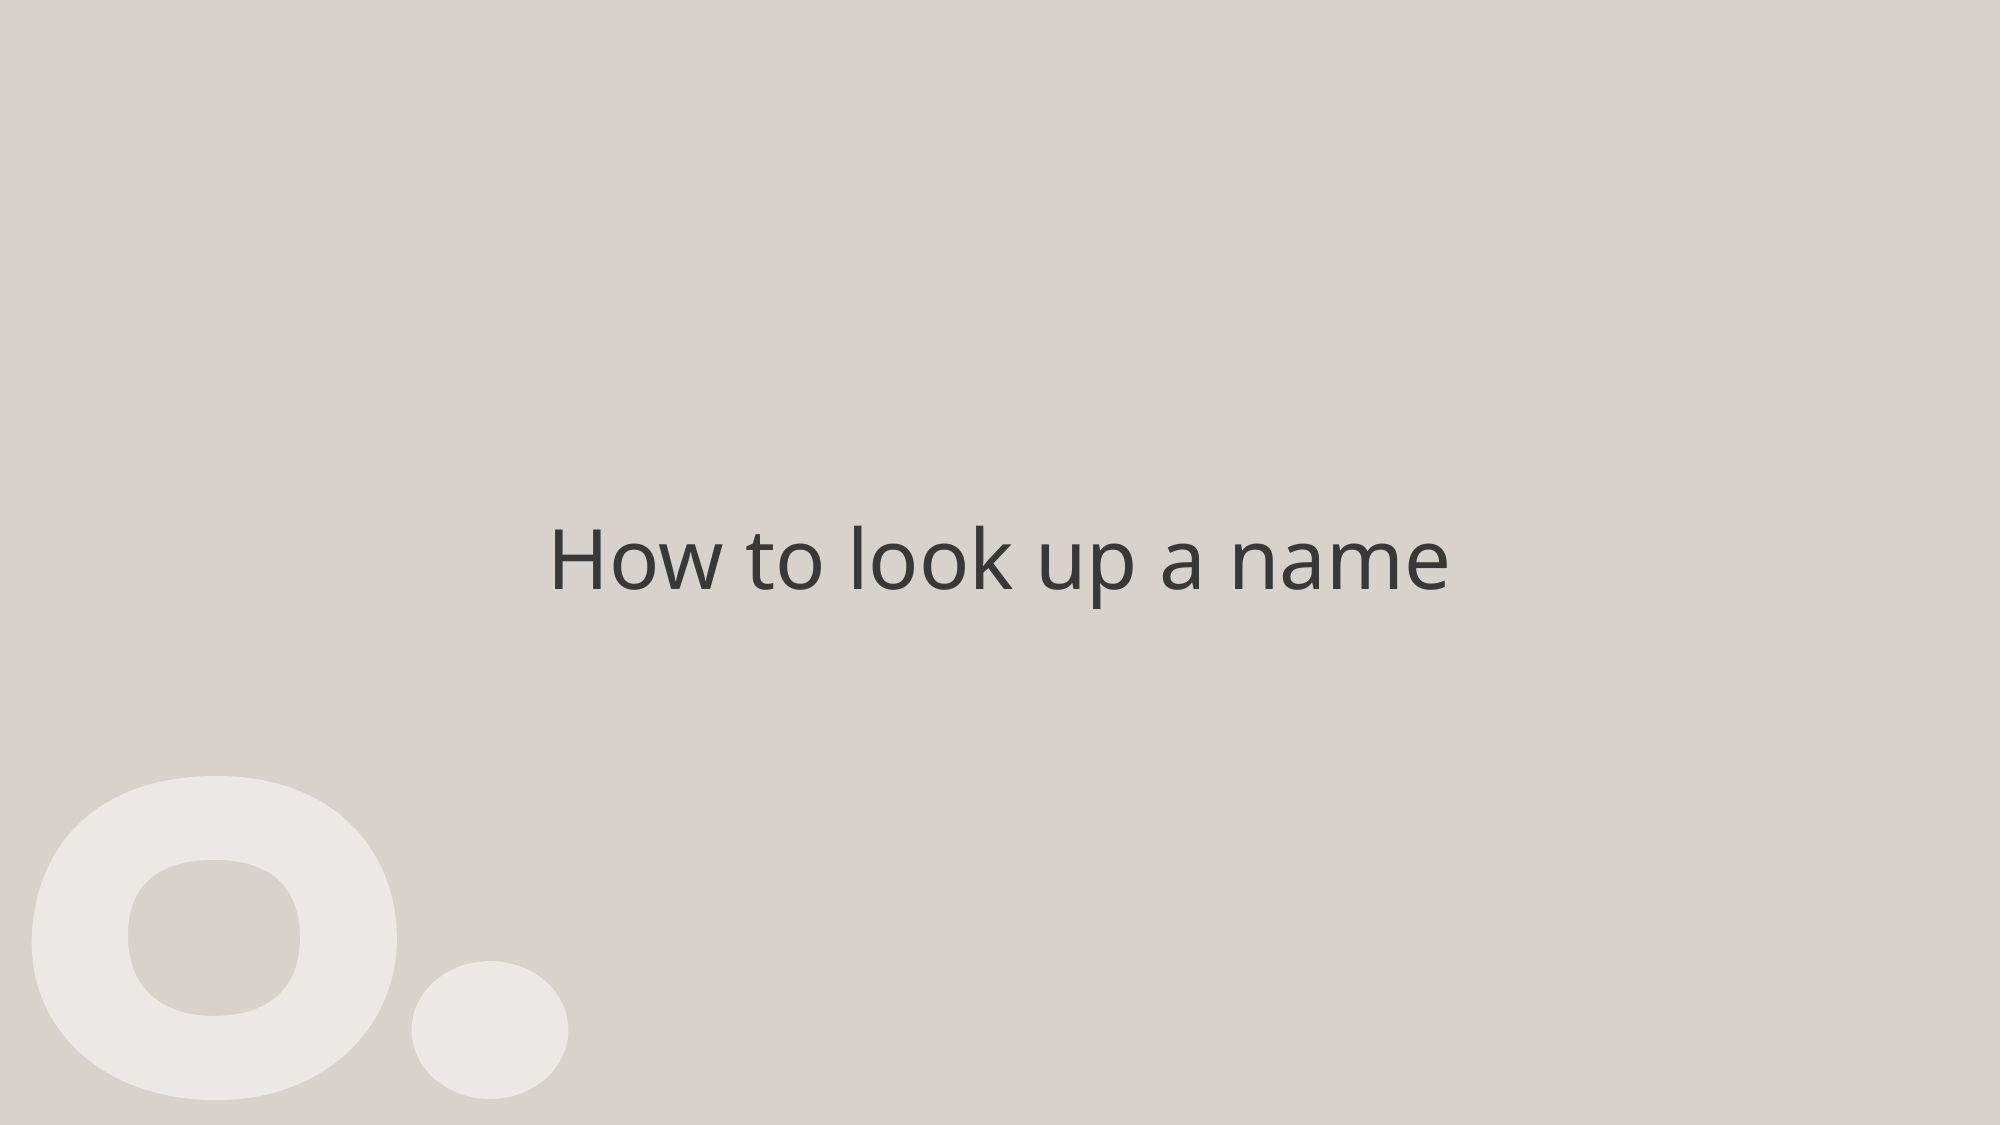

# How to look up a name